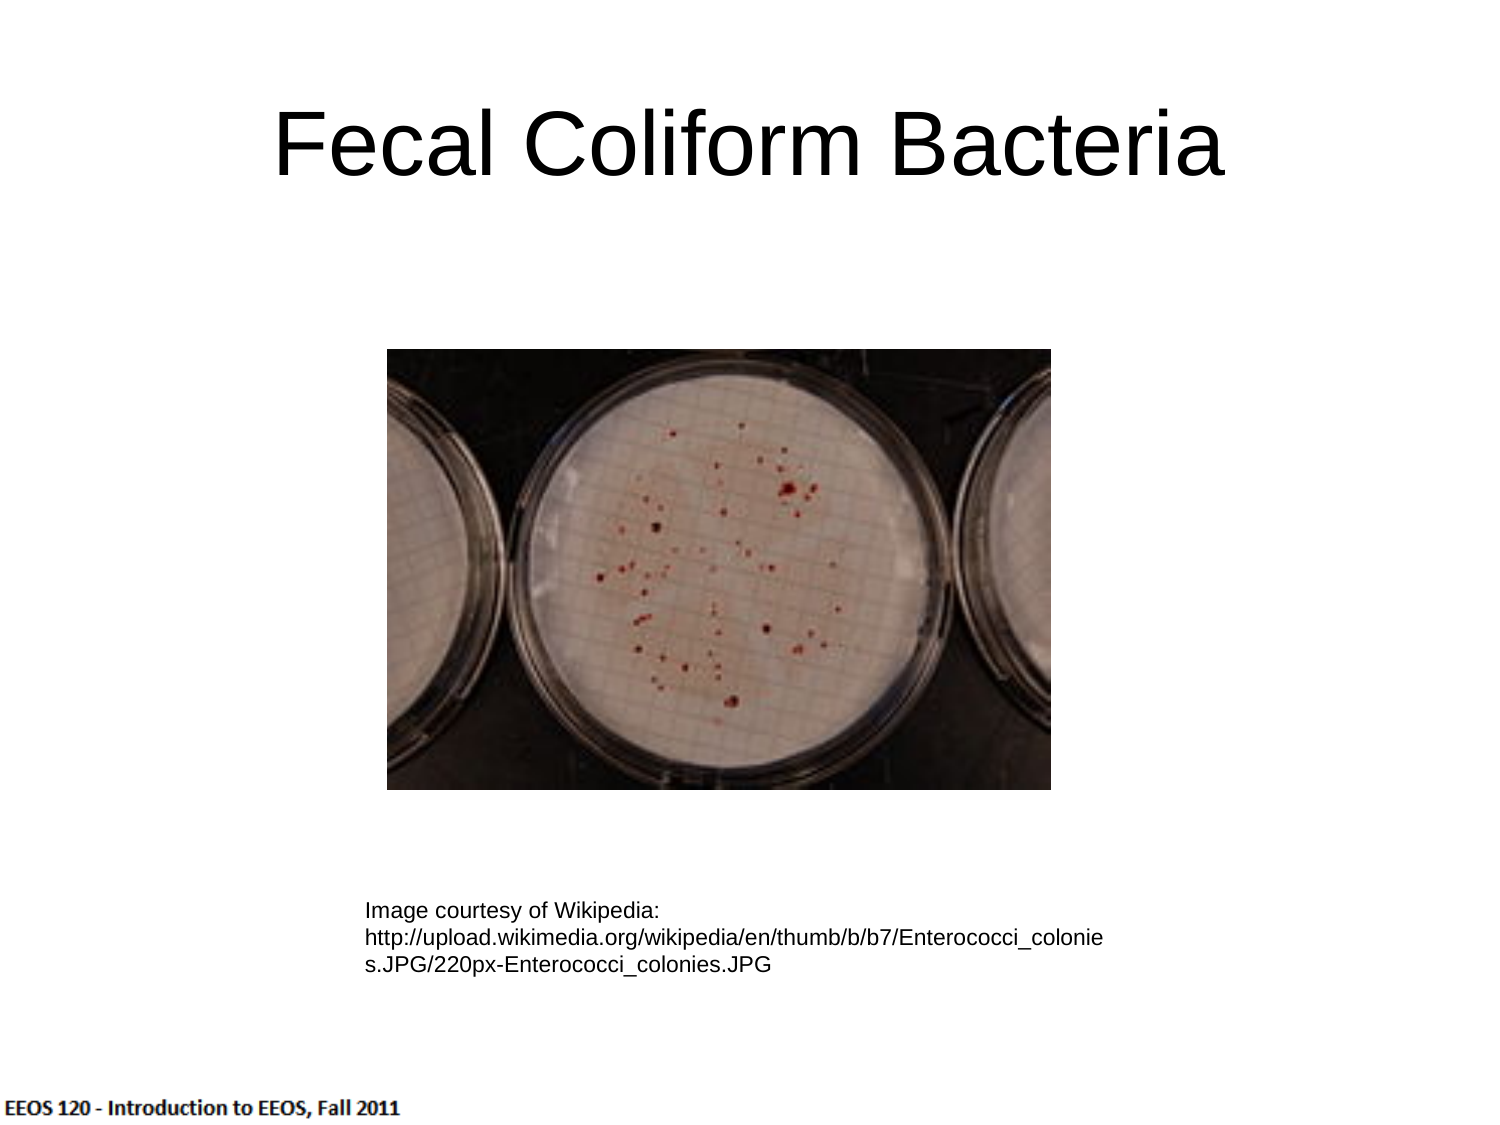

# Fecal Coliform Bacteria
Image courtesy of Wikipedia: http://upload.wikimedia.org/wikipedia/en/thumb/b/b7/Enterococci_colonies.JPG/220px-Enterococci_colonies.JPG